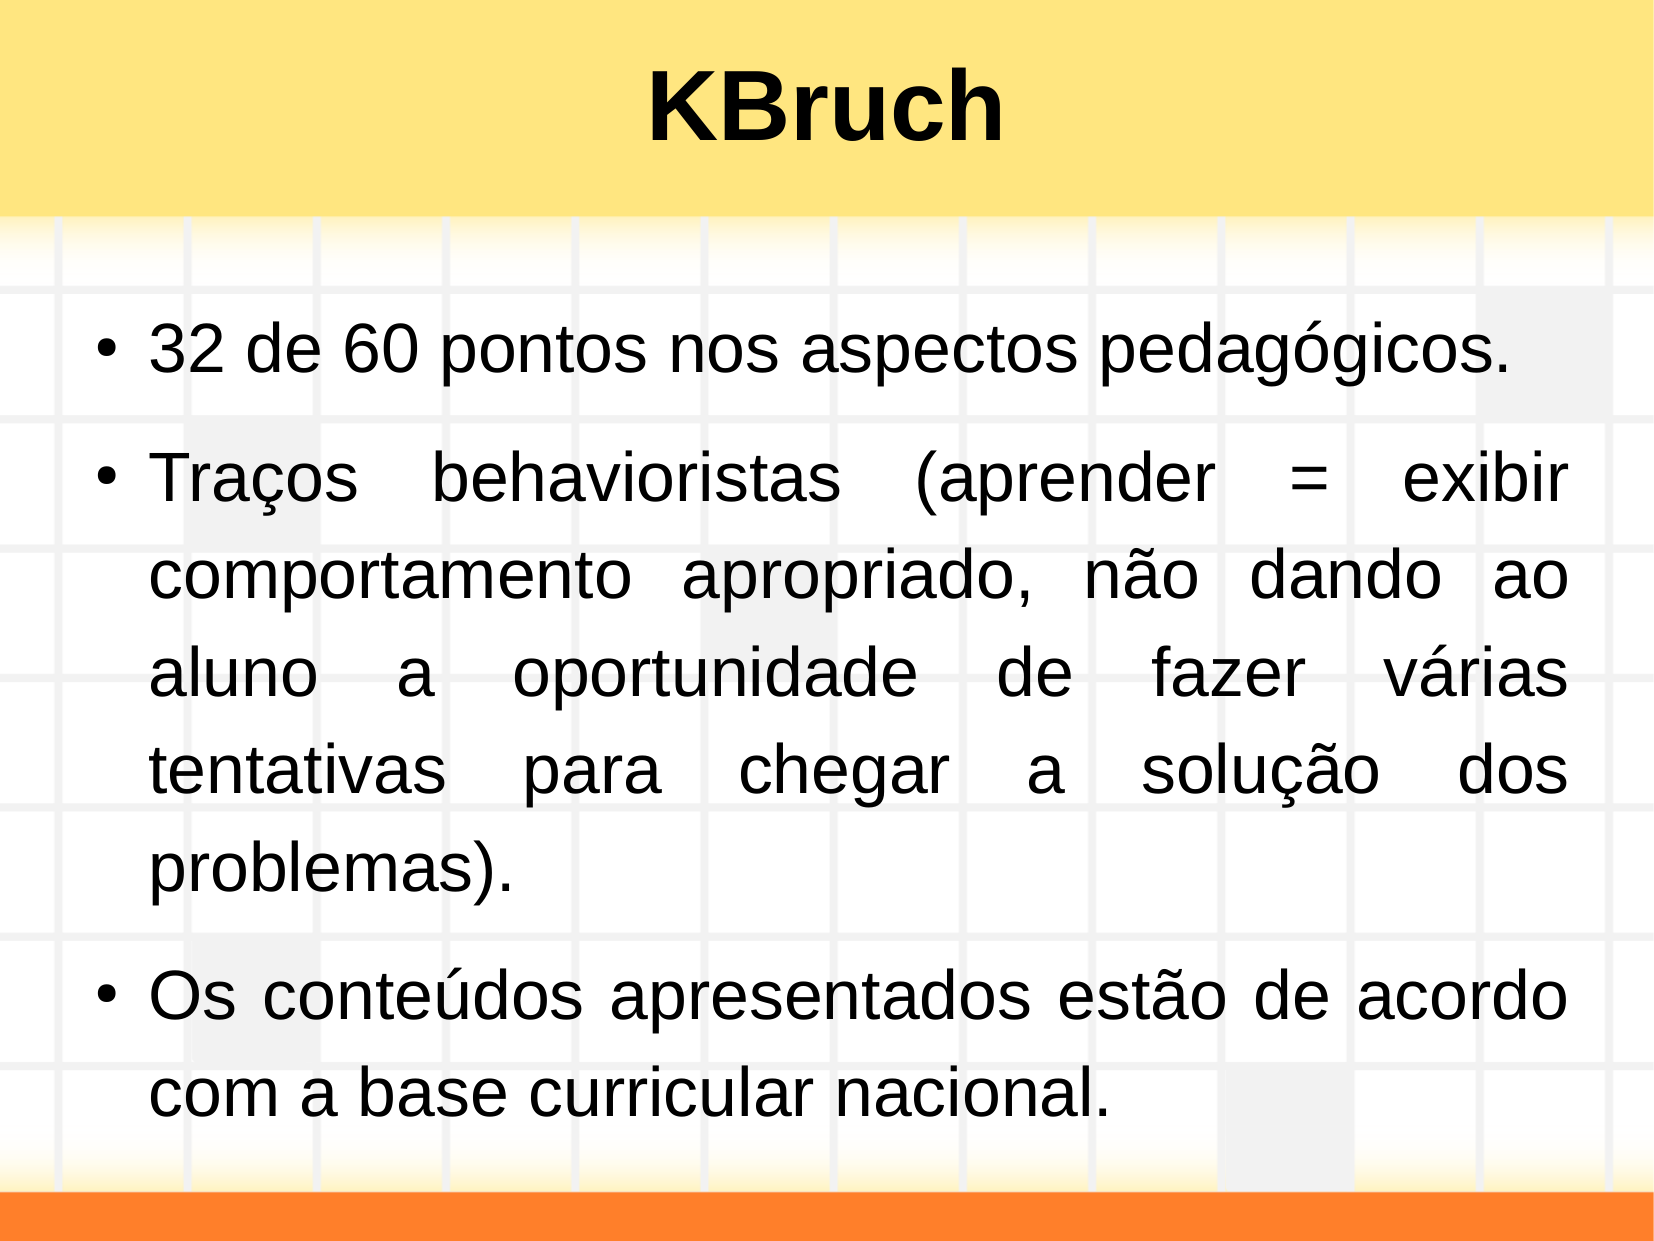

# KBruch
32 de 60 pontos nos aspectos pedagógicos.
Traços behavioristas (aprender = exibir comportamento apropriado, não dando ao aluno a oportunidade de fazer várias tentativas para chegar a solução dos problemas).
Os conteúdos apresentados estão de acordo com a base curricular nacional.